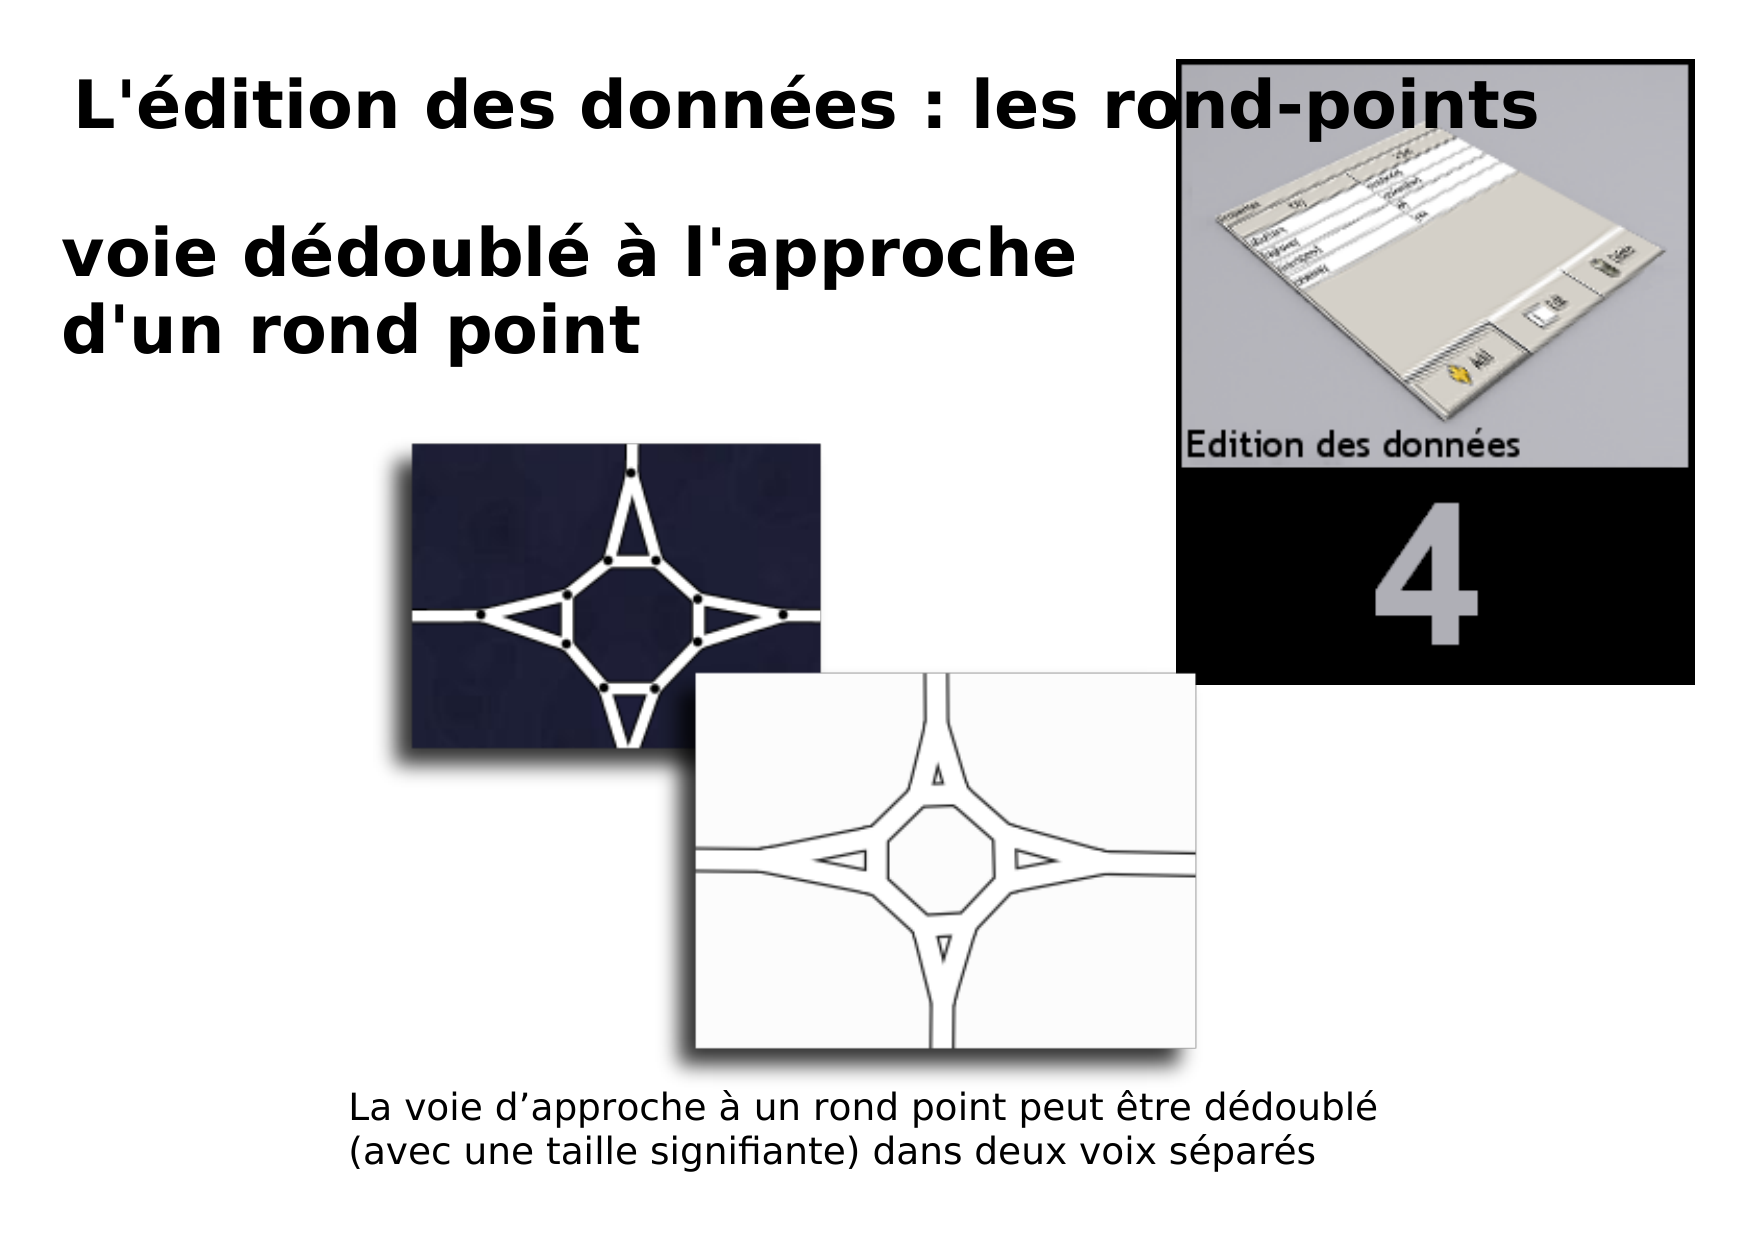

L'édition des données : les rond-points
voie dédoublé à l'approche d'un rond point
La voie d’approche à un rond point peut être dédoublé (avec une taille signifiante) dans deux voix séparés